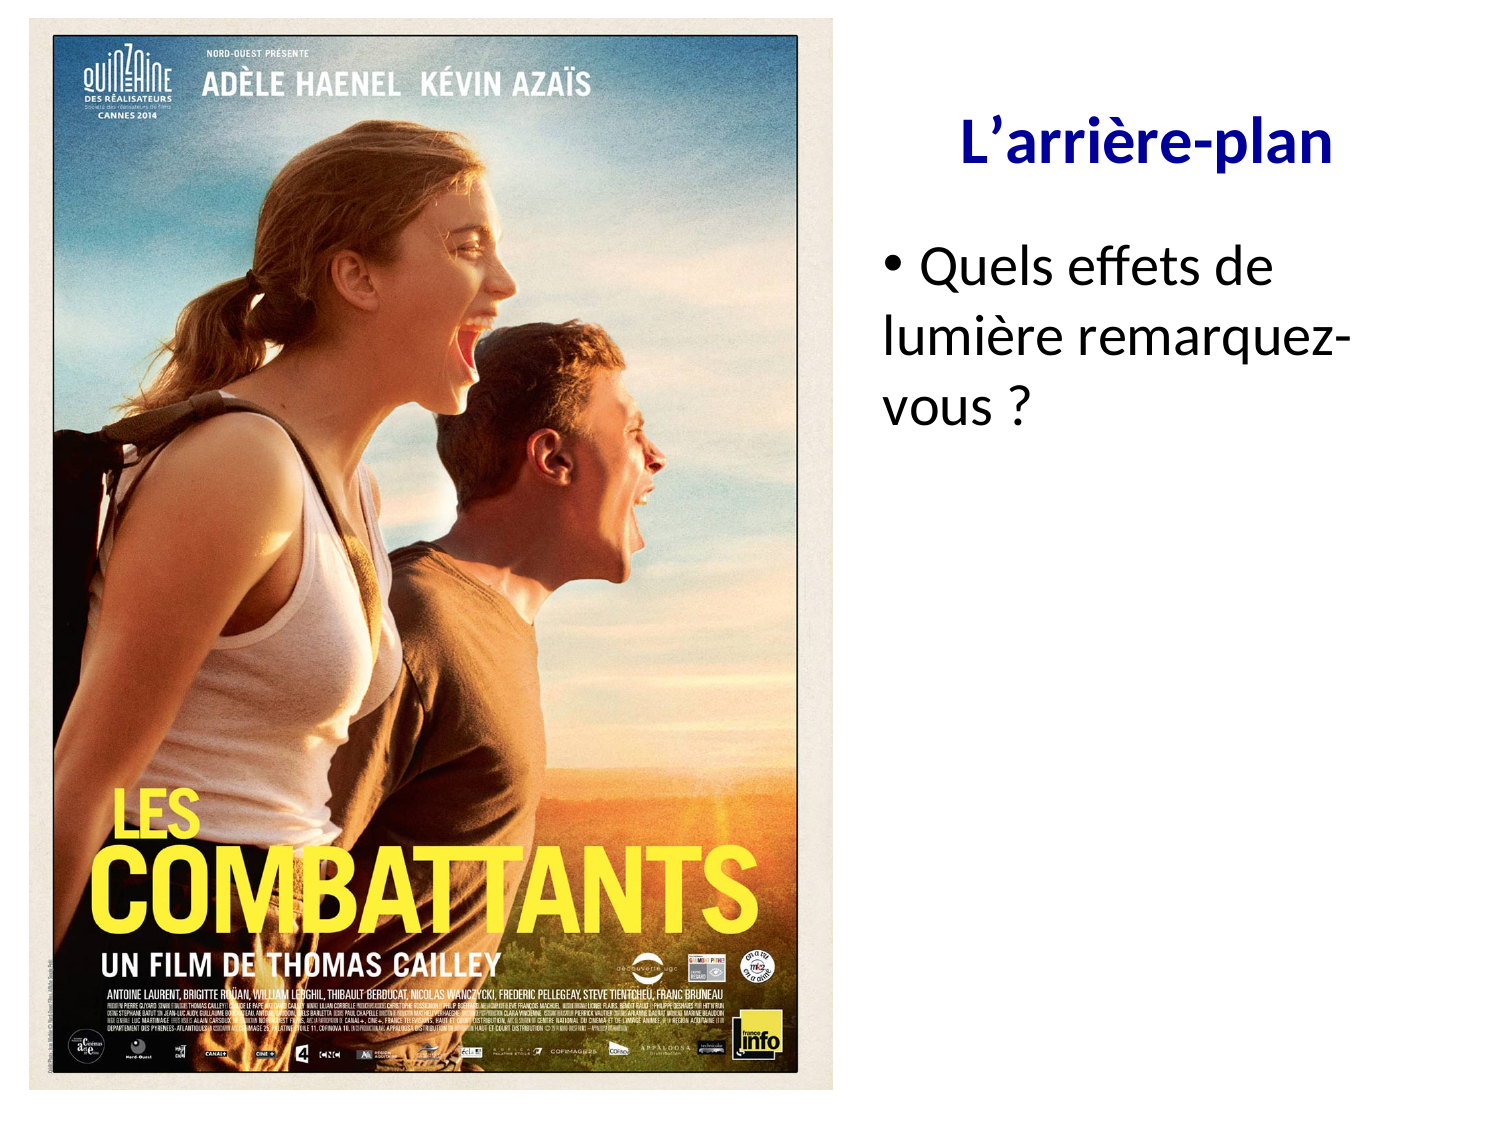

# L’arrière-plan
 Quels effets de lumière remarquez-vous ?